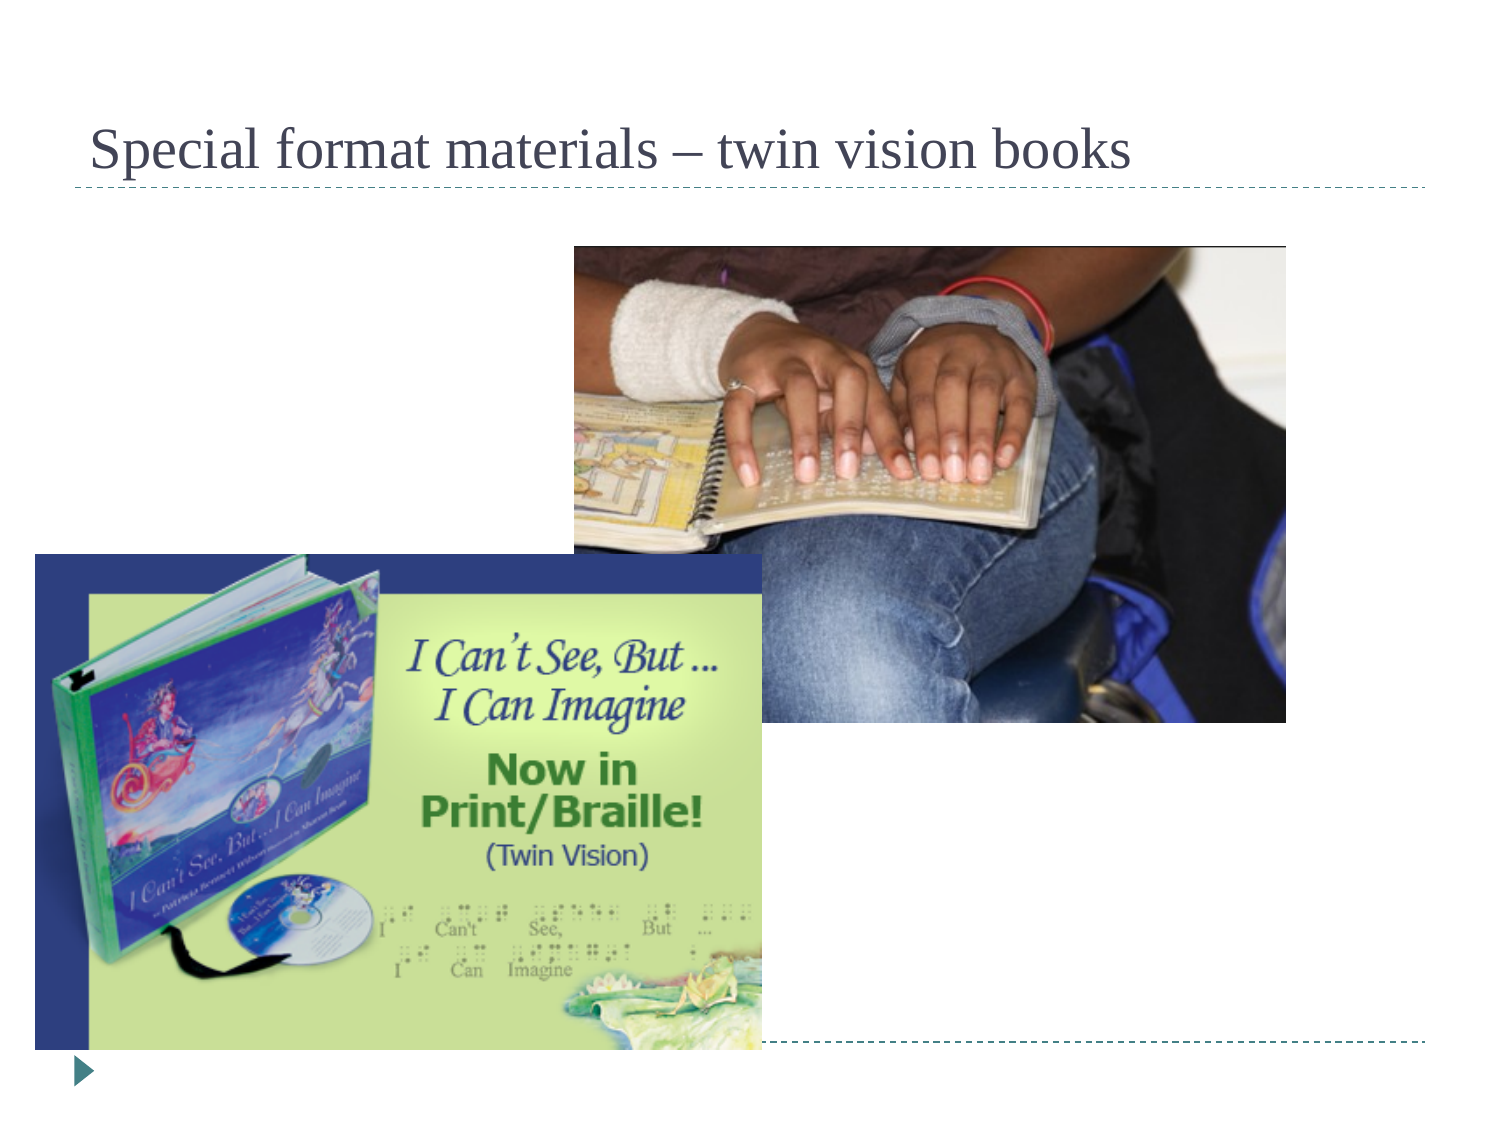

# Special format materials – twin vision books